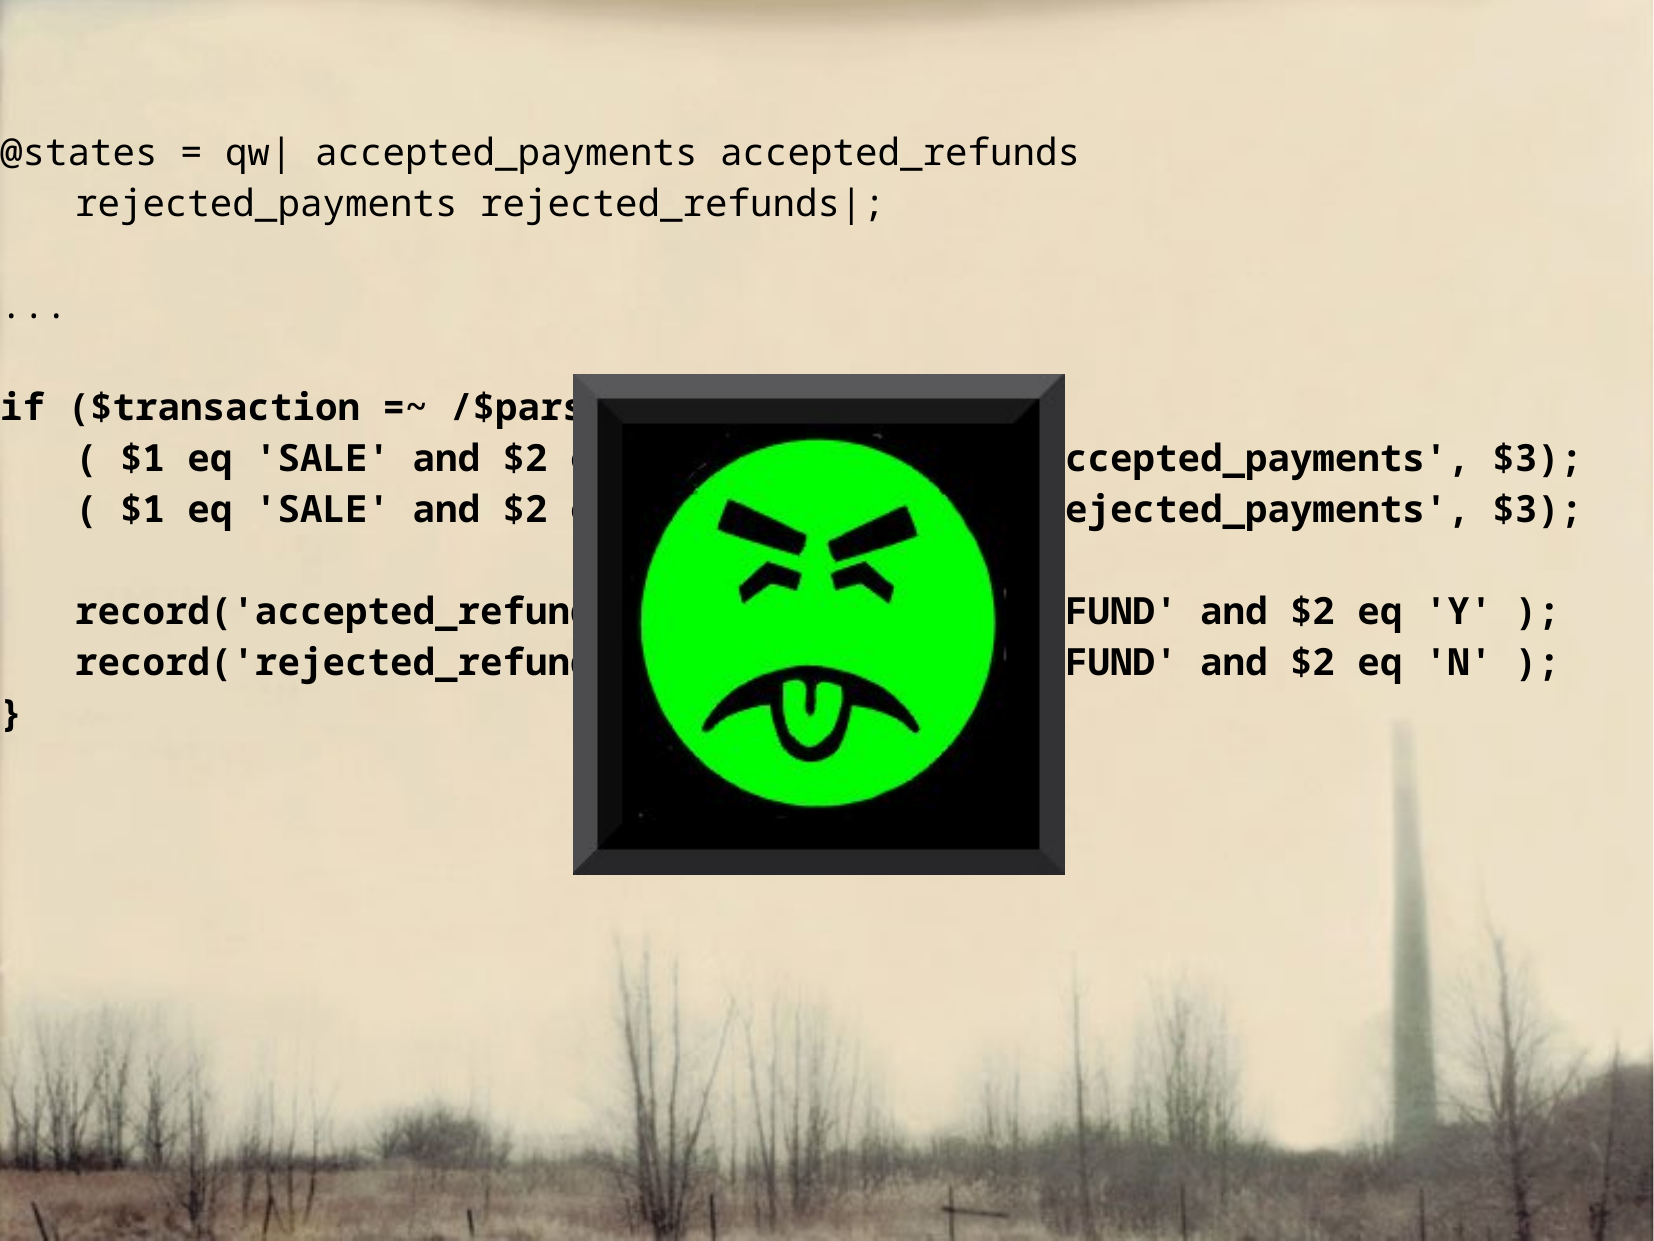

@states = qw| accepted_payments accepted_refunds
	rejected_payments rejected_refunds|;
...
if ($transaction =~ /$parser/ ) {
	( $1 eq 'SALE' and $2 eq 'Y' ) and record('accepted_payments', $3);
	( $1 eq 'SALE' and $2 eq 'N' ) and record('rejected_payments', $3);
	record('accepted_refunds', $3) if ($1 eq 'REFUND' and $2 eq 'Y' );
	record('rejected_refunds', $3) if ($1 eq 'REFUND' and $2 eq 'N' );
}